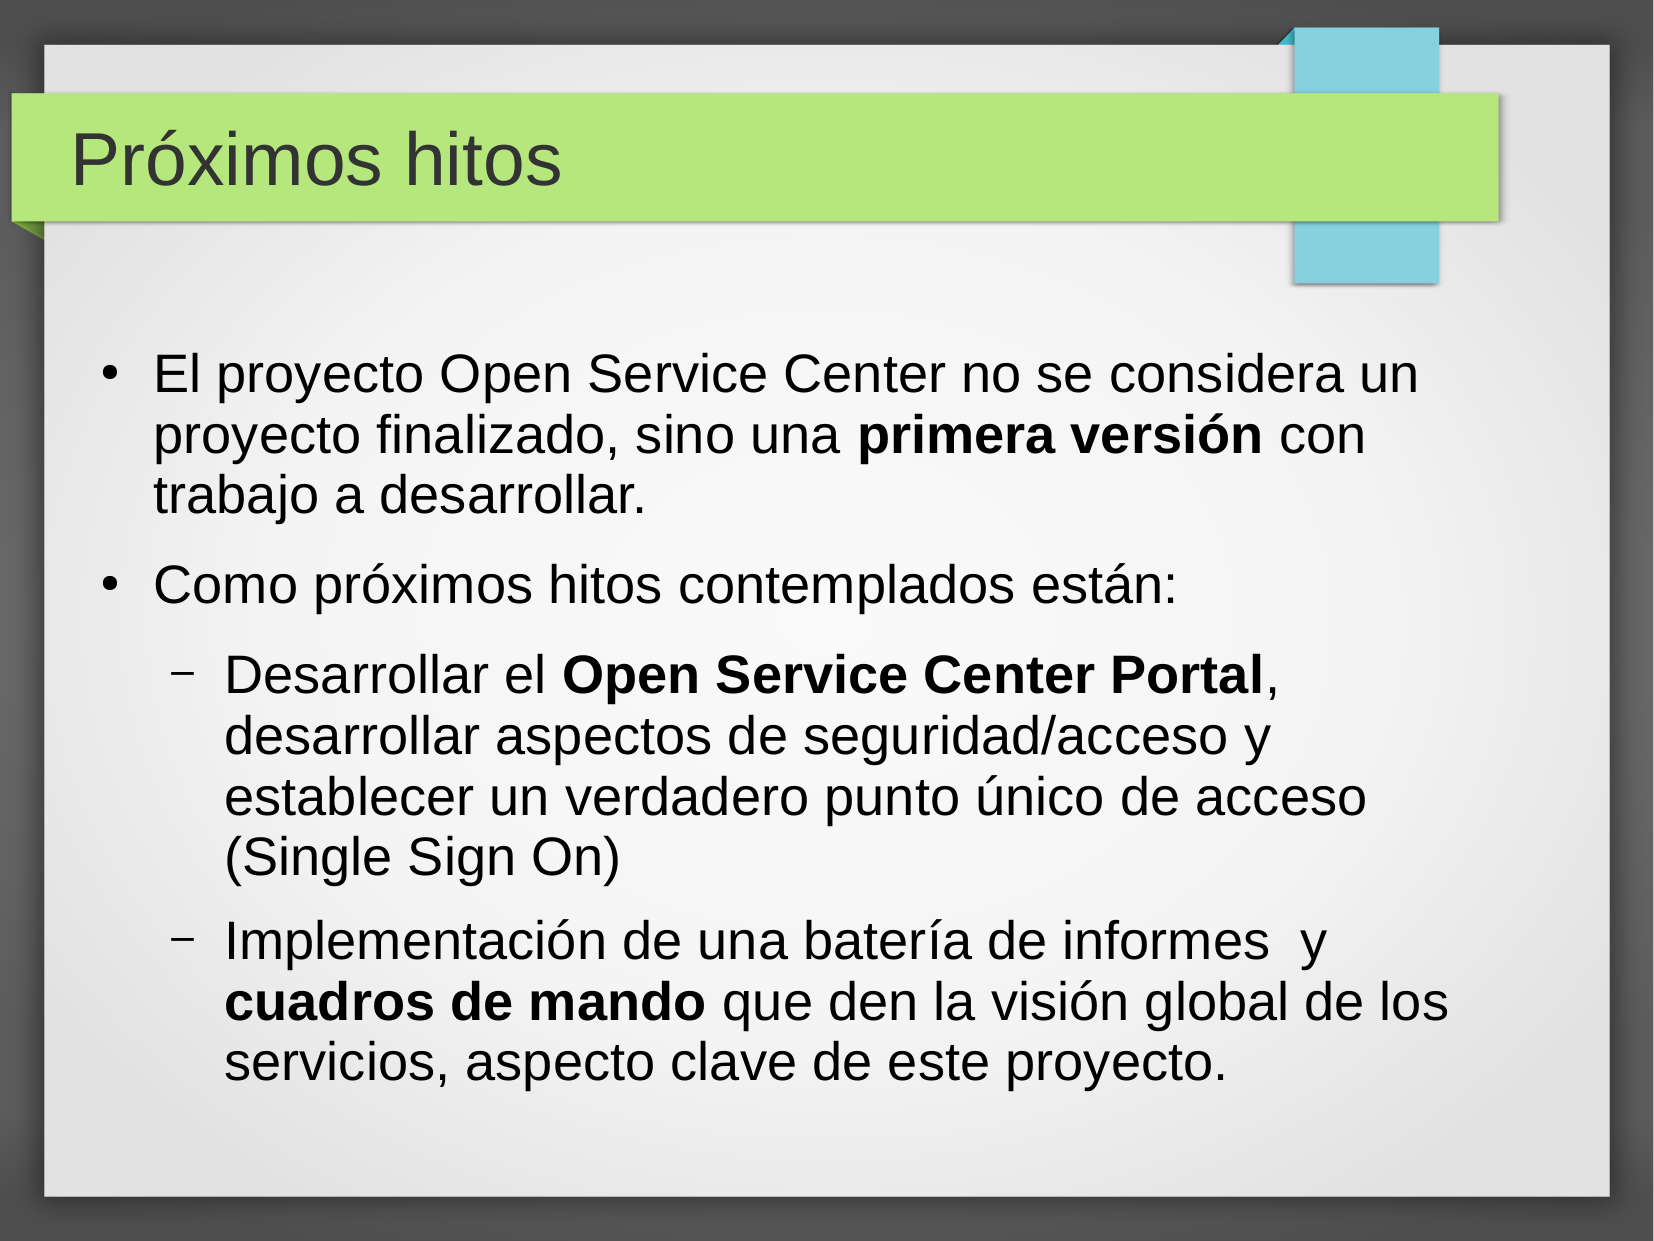

# Próximos hitos
El proyecto Open Service Center no se considera un proyecto finalizado, sino una primera versión con trabajo a desarrollar.
Como próximos hitos contemplados están:
Desarrollar el Open Service Center Portal, desarrollar aspectos de seguridad/acceso y establecer un verdadero punto único de acceso (Single Sign On)
Implementación de una batería de informes y cuadros de mando que den la visión global de los servicios, aspecto clave de este proyecto.